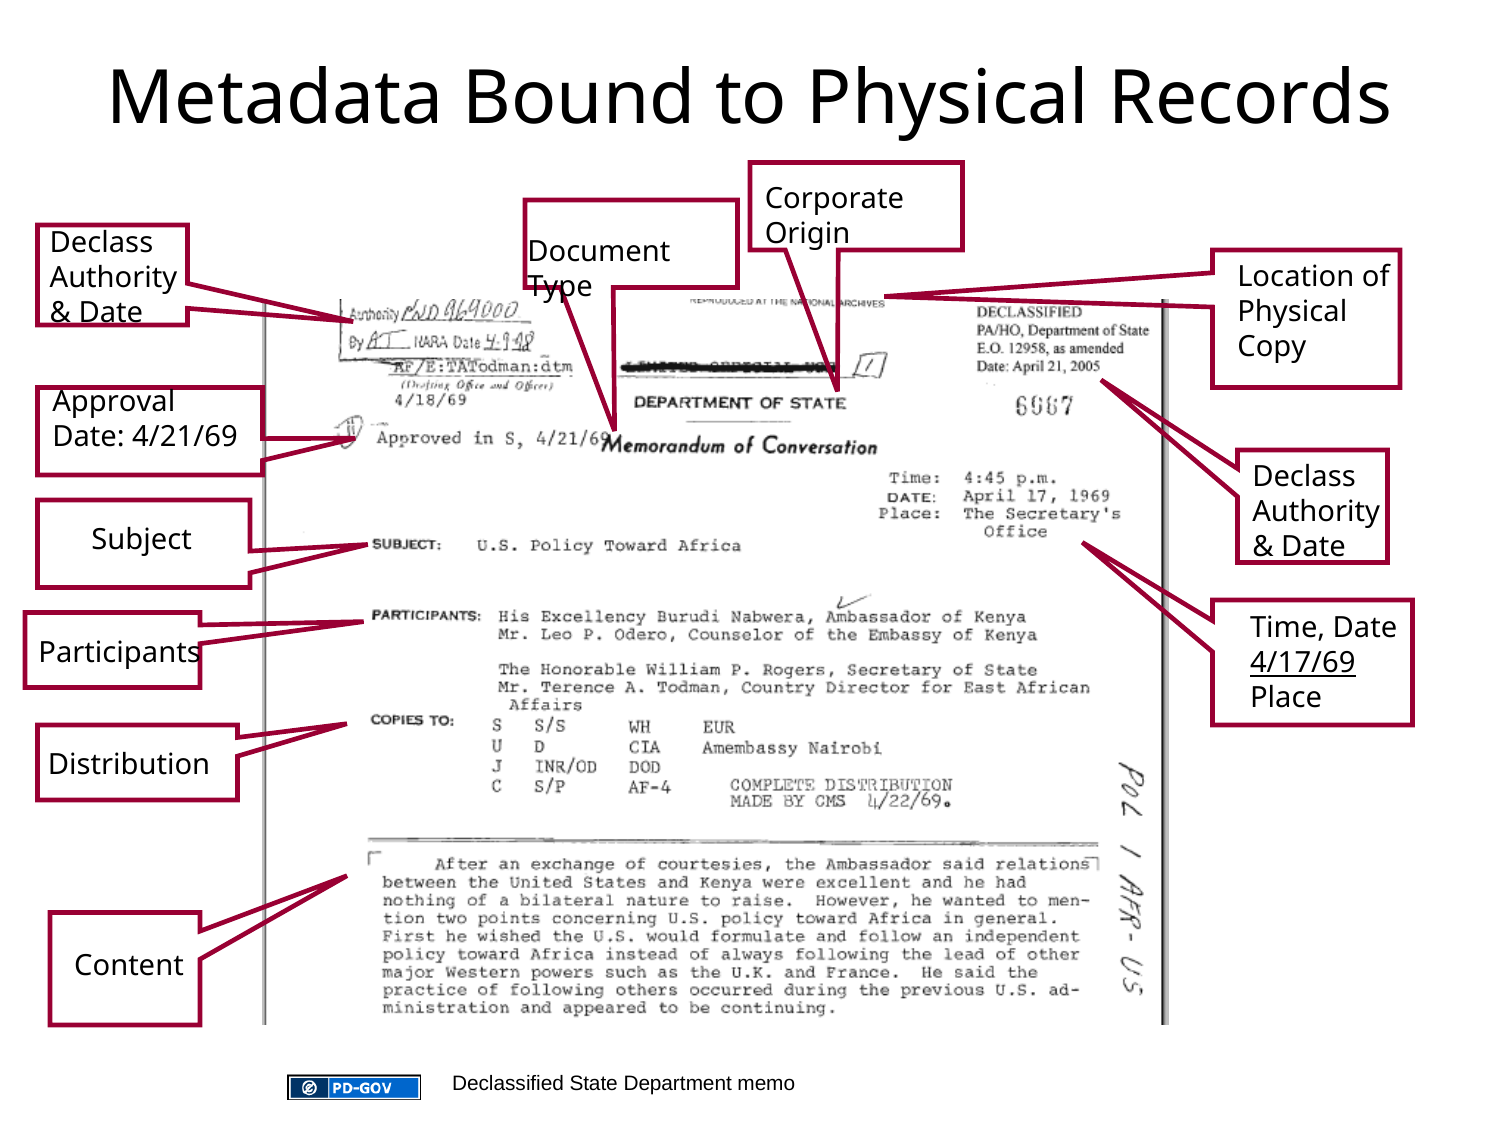

# Metadata Bound to Physical Records
Corporate Origin
Declass
Authority & Date
Document Type
Location of
Physical
Copy
Approval
Date: 4/21/69
Declass Authority & Date
Subject
Time, Date
4/17/69
Place
Participants
Distribution
Content
Declassified State Department memo